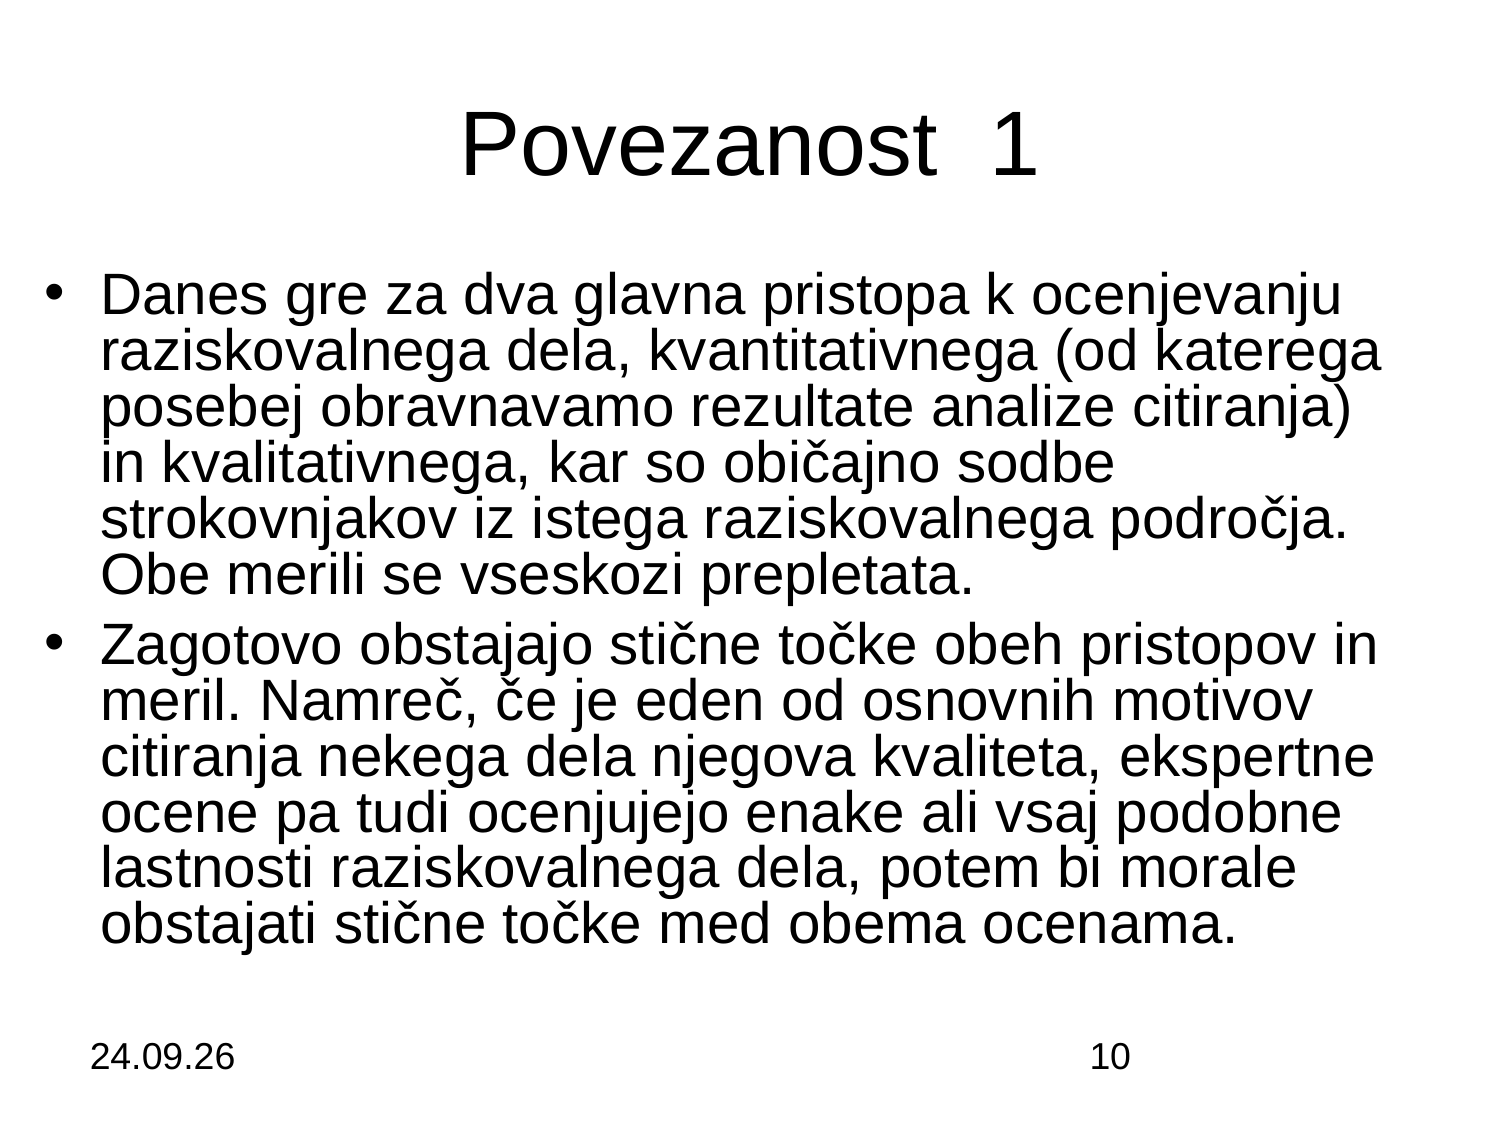

# Povezanost 1
Danes gre za dva glavna pristopa k ocenjevanju raziskovalnega dela, kvantitativnega (od katerega posebej obravnavamo rezultate analize citiranja) in kvalitativnega, kar so običajno sodbe strokovnjakov iz istega raziskovalnega področja. Obe merili se vseskozi prepletata.
Zagotovo obstajajo stične točke obeh pristopov in meril. Namreč, če je eden od osnovnih motivov citiranja nekega dela njegova kvaliteta, ekspertne ocene pa tudi ocenjujejo enake ali vsaj podobne lastnosti raziskovalnega dela, potem bi morale obstajati stične točke med obema ocenama.
10